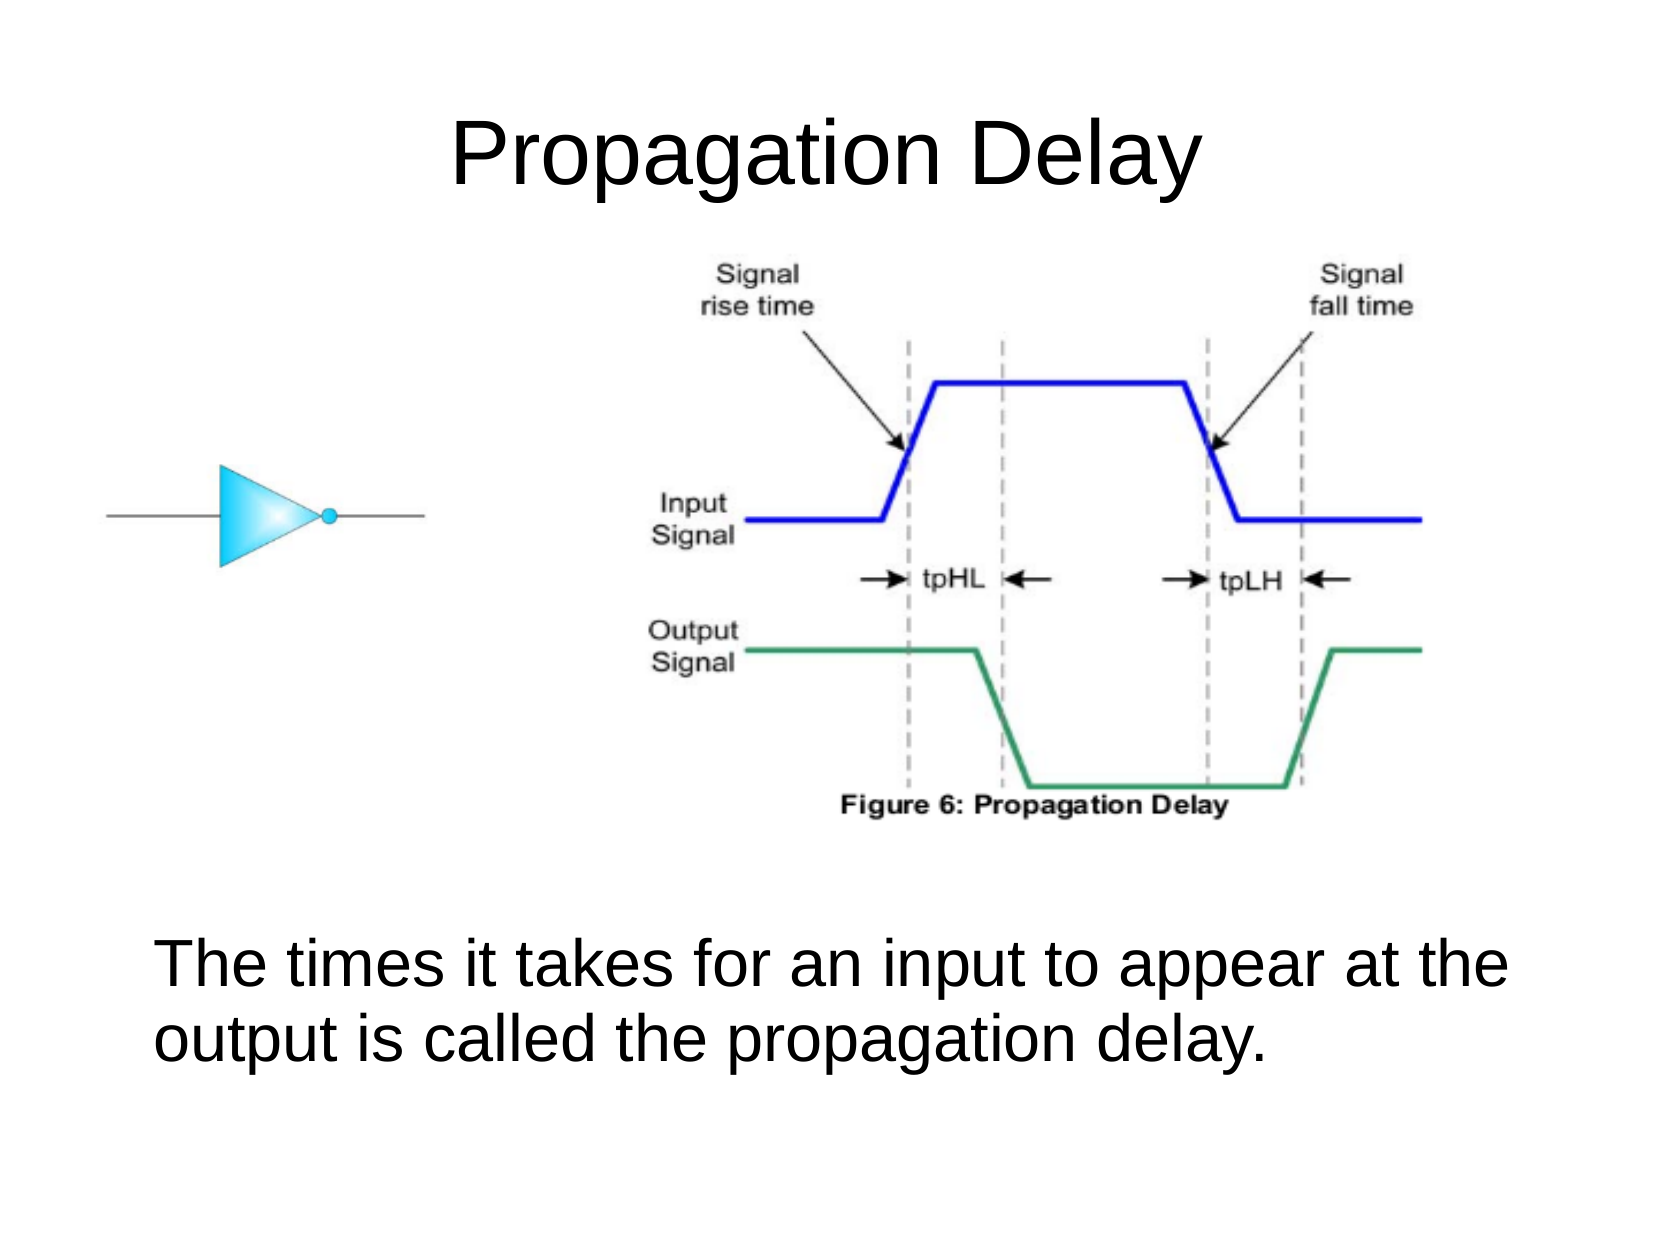

# Propagation Delay
The times it takes for an input to appear at the output is called the propagation delay.